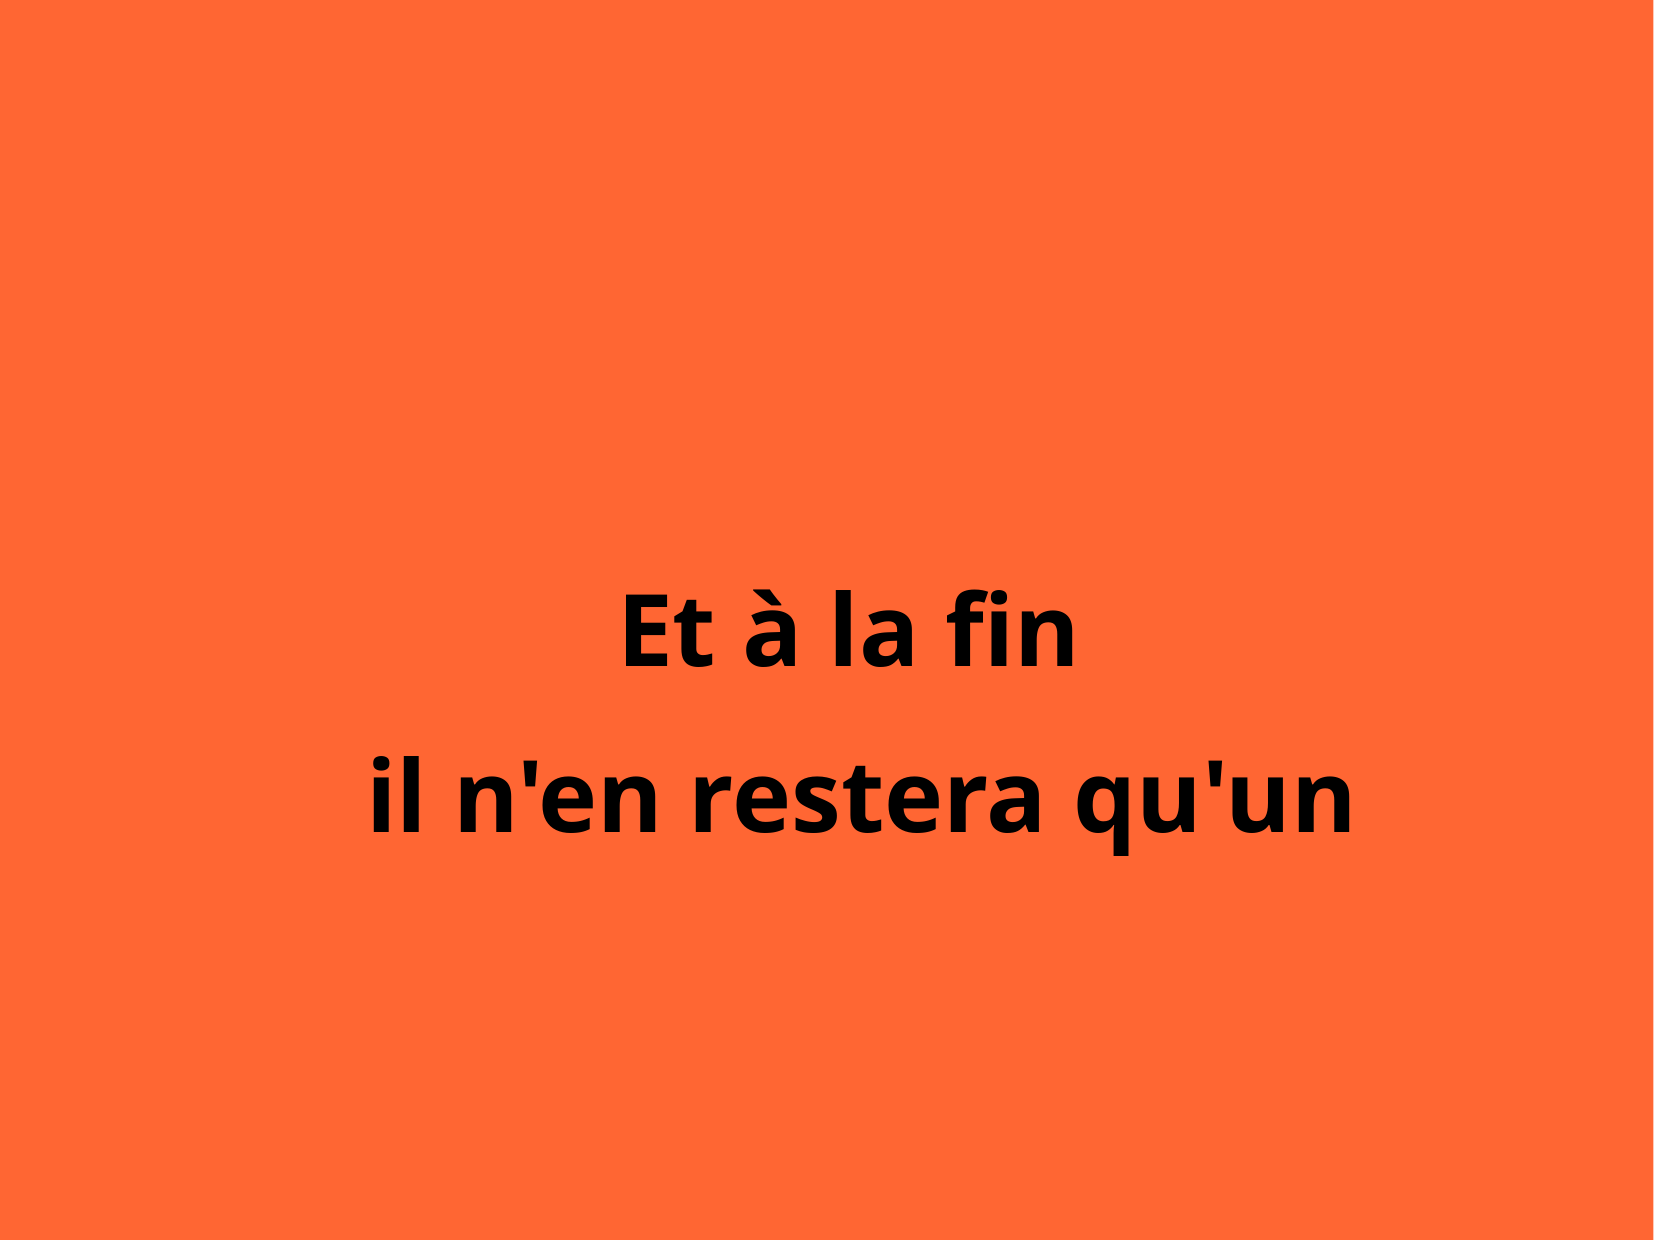

# Et à la fin
il n'en restera qu'un